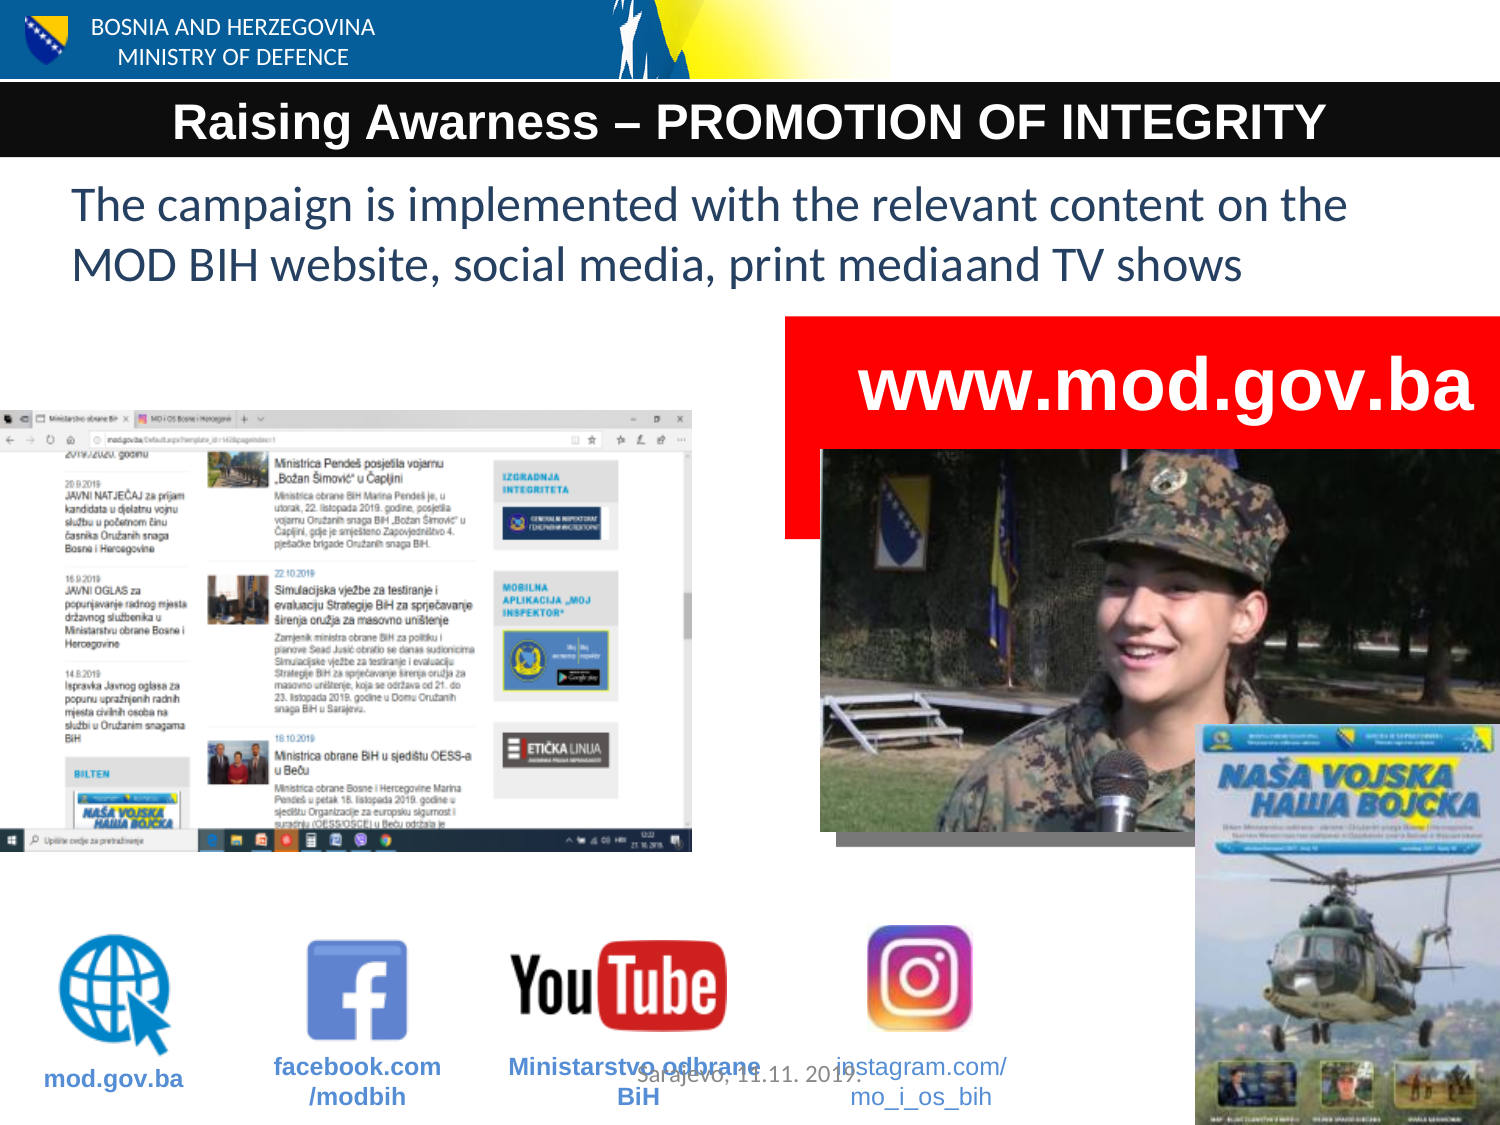

Raising Awarness – PROMOTION OF INTEGRITY
# The campaign is implemented with the relevant content on the MOD BIH website, social media, print mediaand TV shows
www.mod.gov.ba
facebook.com
/modbih
mod.gov.ba
instagram.com/
mo_i_os_bih
Ministarstvo odbrane
BiH
Sarajevo, 11.11. 2019.